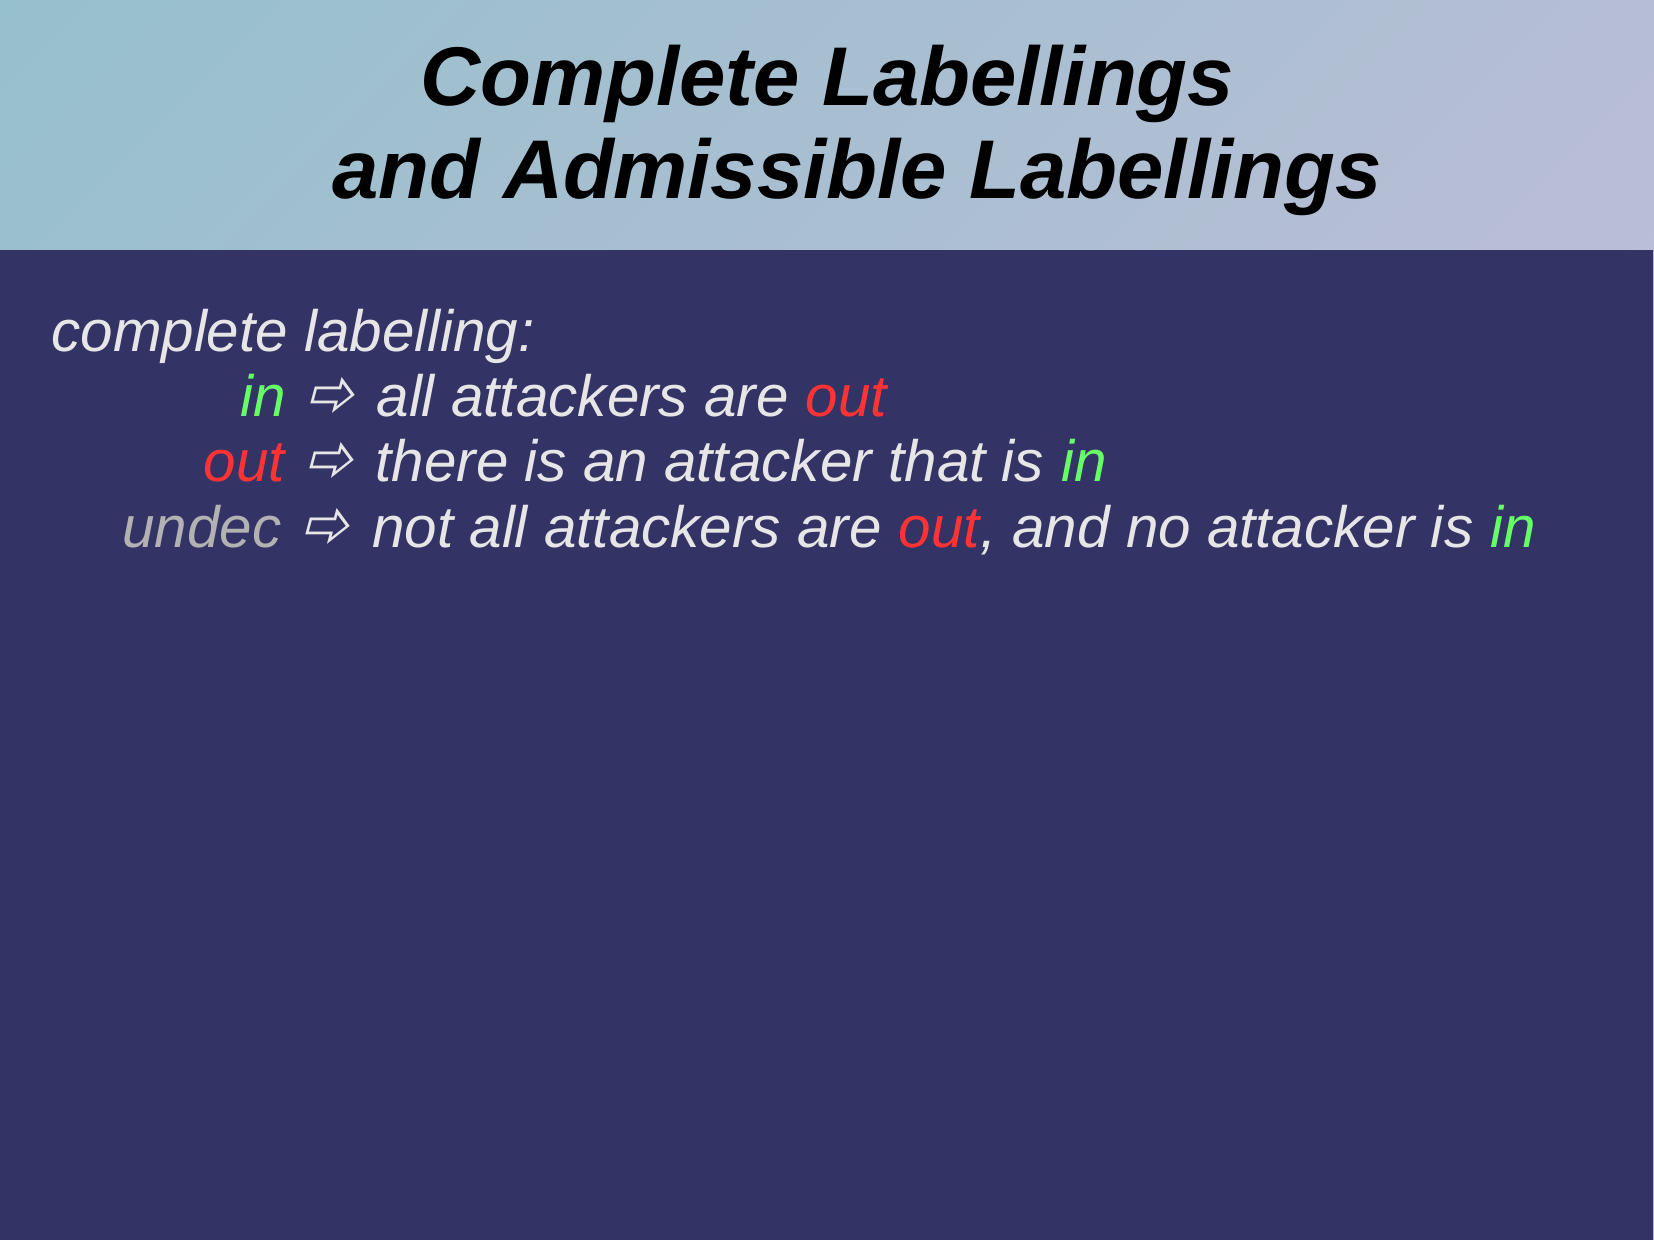

Complete Labellings
and Admissible Labellings
# complete labelling:
 	in  all attackers are out
 out  there is an attacker that is in
undec  not all attackers are out, and no attacker is in